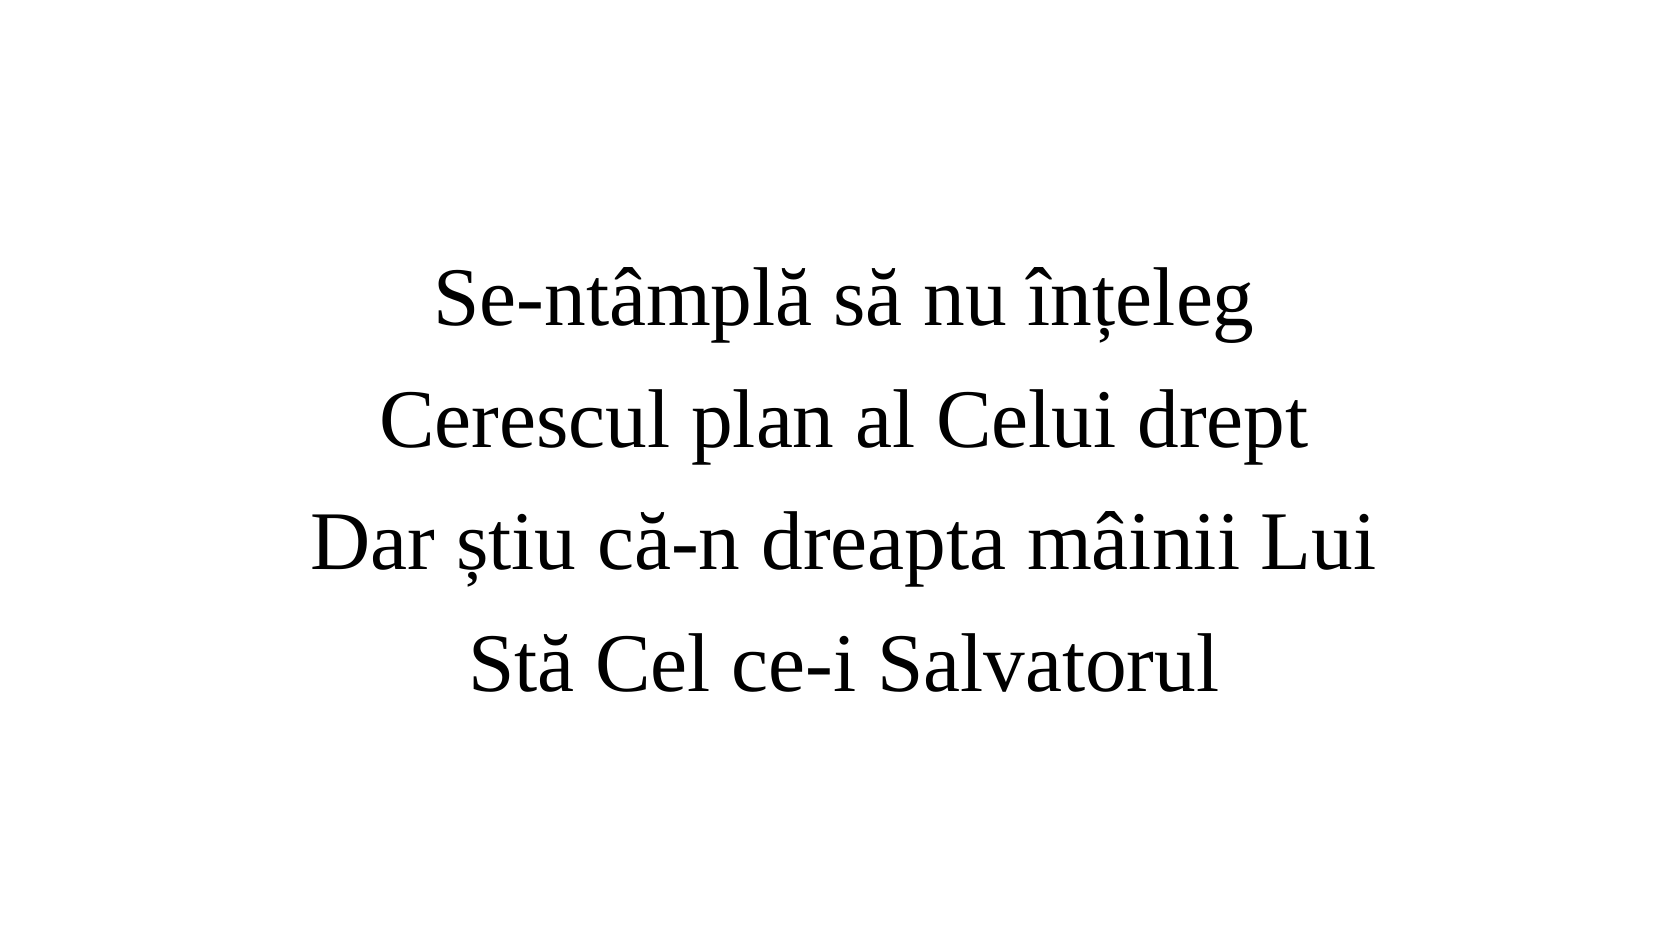

# Se-ntâmplă să nu înțeleg
Cerescul plan al Celui drept
Dar știu că-n dreapta mâinii Lui
Stă Cel ce-i Salvatorul